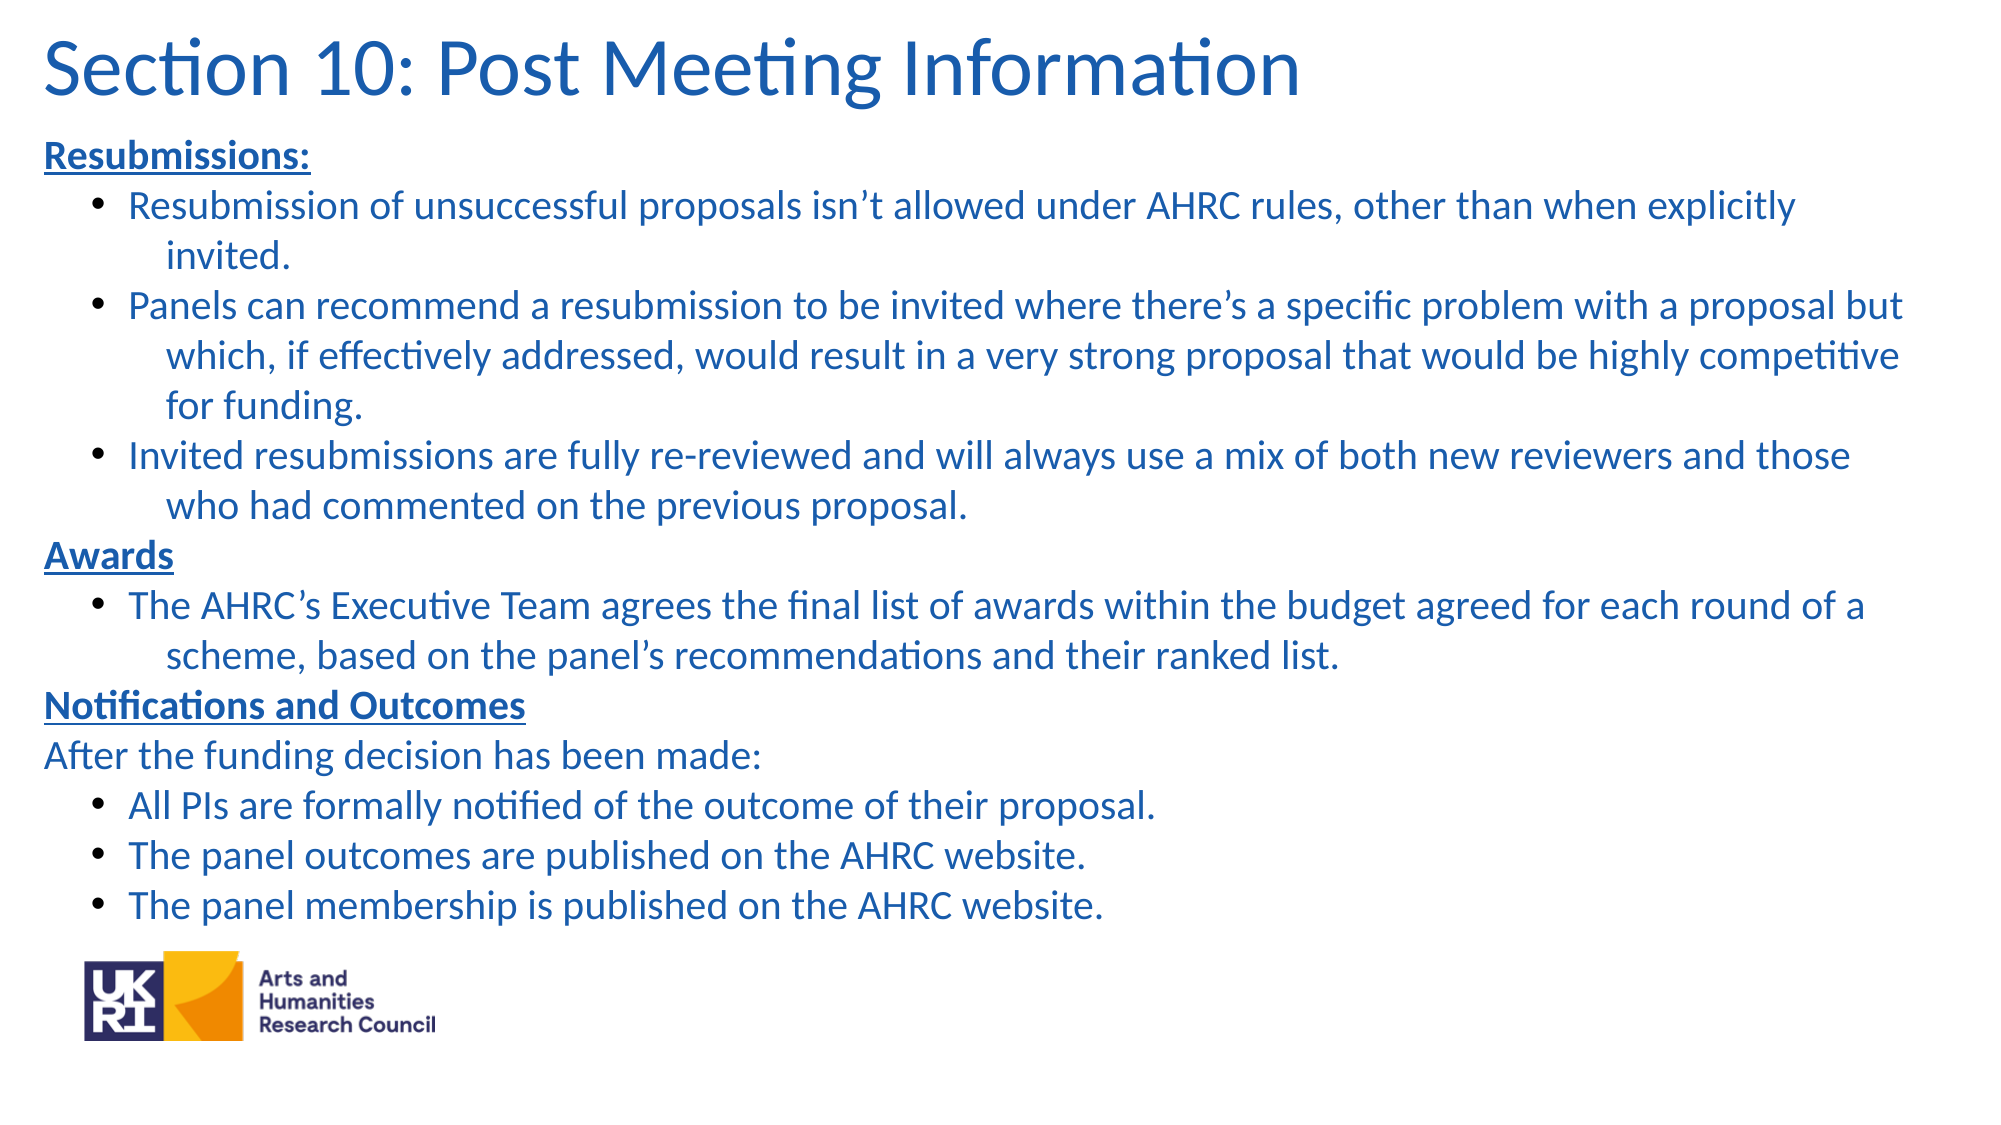

Section 10: Post Meeting Information
Resubmissions:
Resubmission of unsuccessful proposals isn’t allowed under AHRC rules, other than when explicitly invited.
Panels can recommend a resubmission to be invited where there’s a specific problem with a proposal but which, if effectively addressed, would result in a very strong proposal that would be highly competitive for funding.
Invited resubmissions are fully re-reviewed and will always use a mix of both new reviewers and those who had commented on the previous proposal.
Awards
The AHRC’s Executive Team agrees the final list of awards within the budget agreed for each round of a scheme, based on the panel’s recommendations and their ranked list.
Notifications and Outcomes
After the funding decision has been made:
All PIs are formally notified of the outcome of their proposal.
The panel outcomes are published on the AHRC website.
The panel membership is published on the AHRC website.